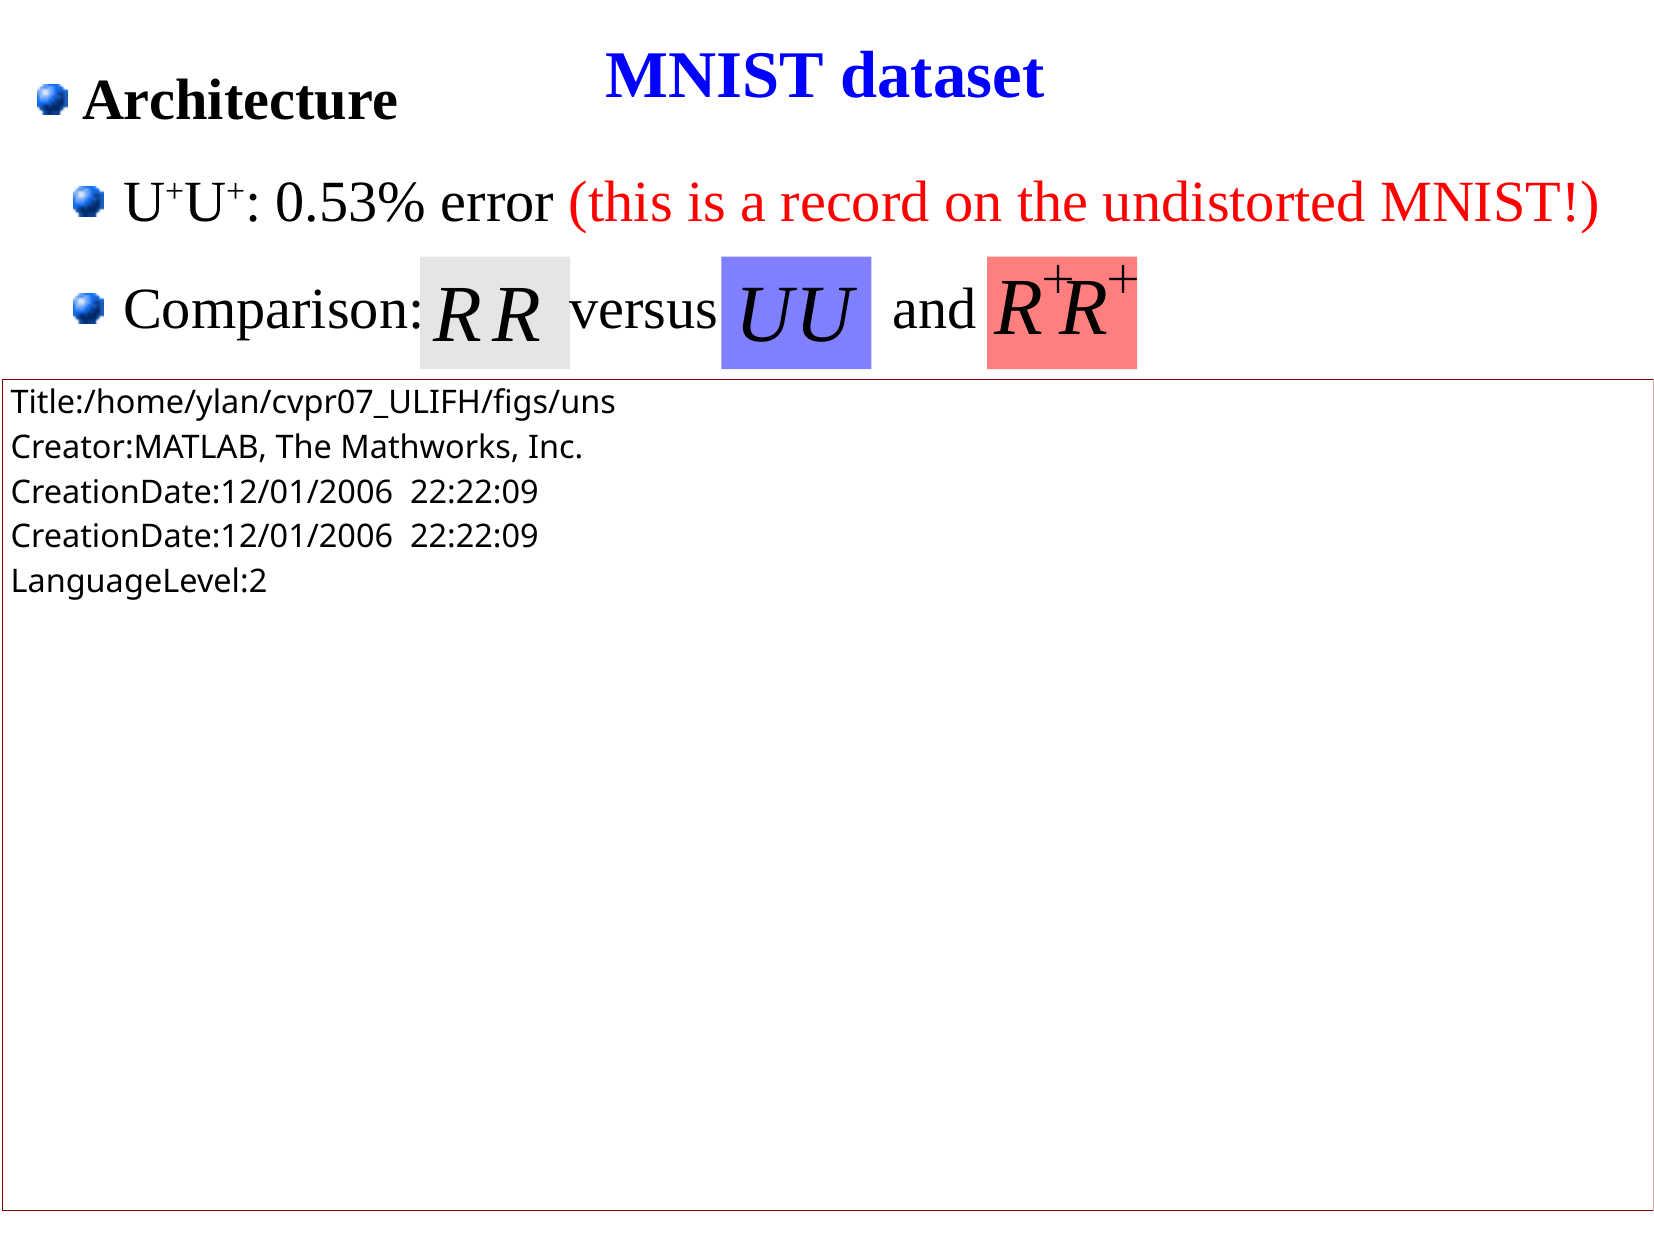

MNIST dataset
 Architecture
 U+U+: 0.53% error (this is a record on the undistorted MNIST!)
 Comparison: versus and